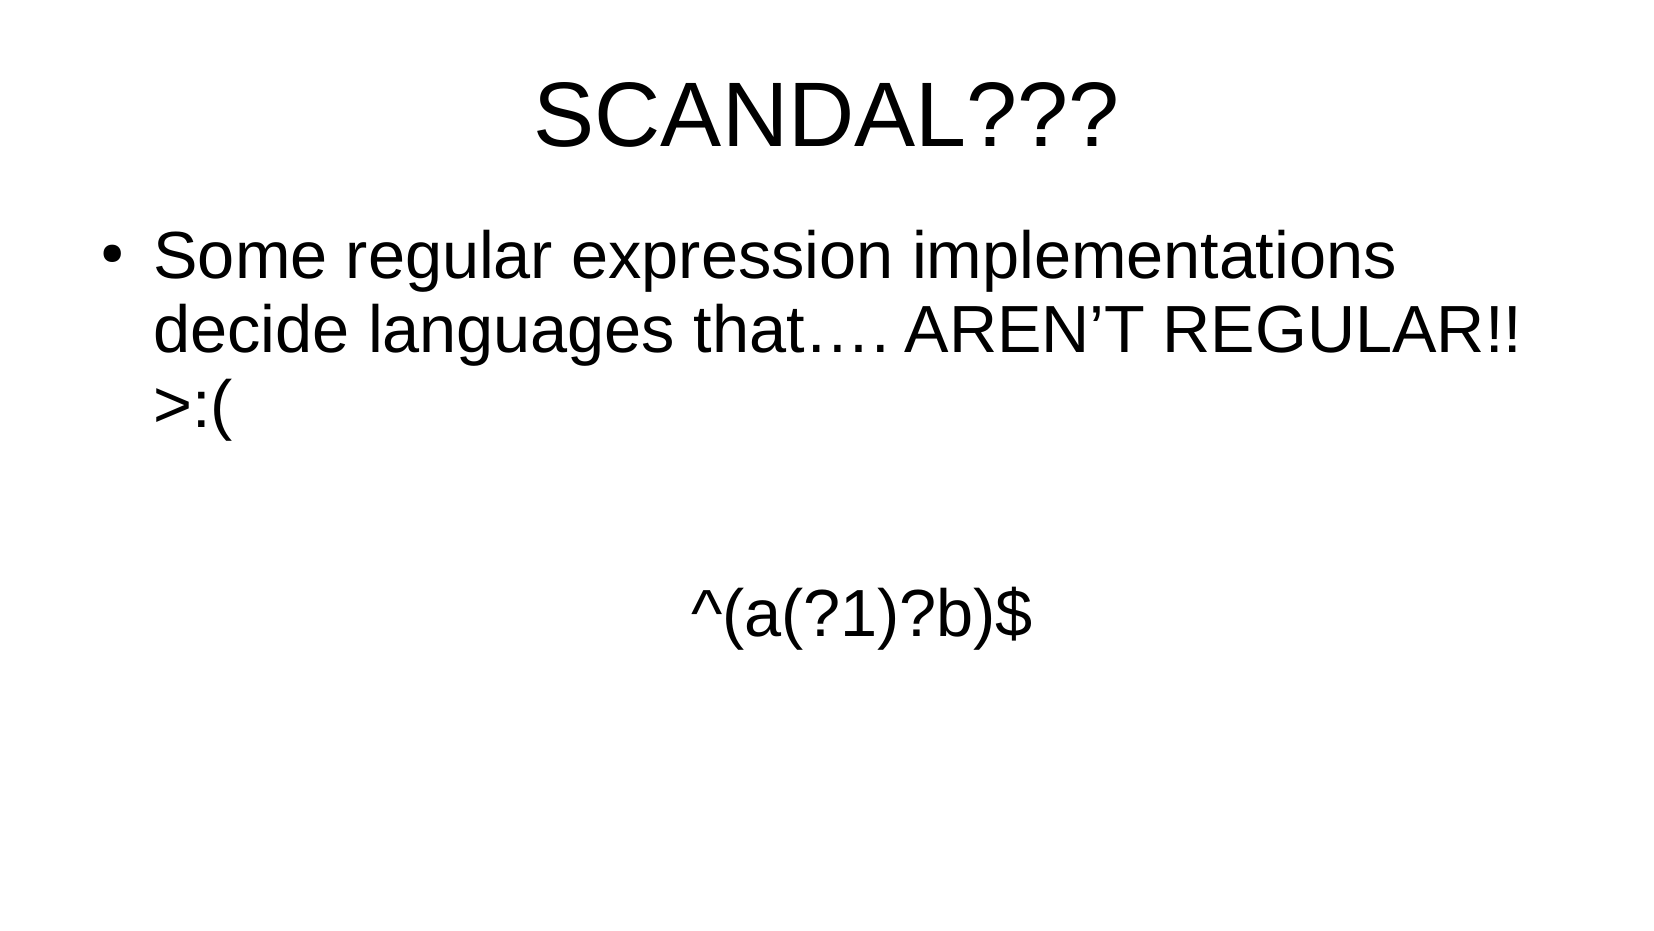

# SCANDAL???
Some regular expression implementations decide languages that…. AREN’T REGULAR!!
>:(
^(a(?1)?b)$